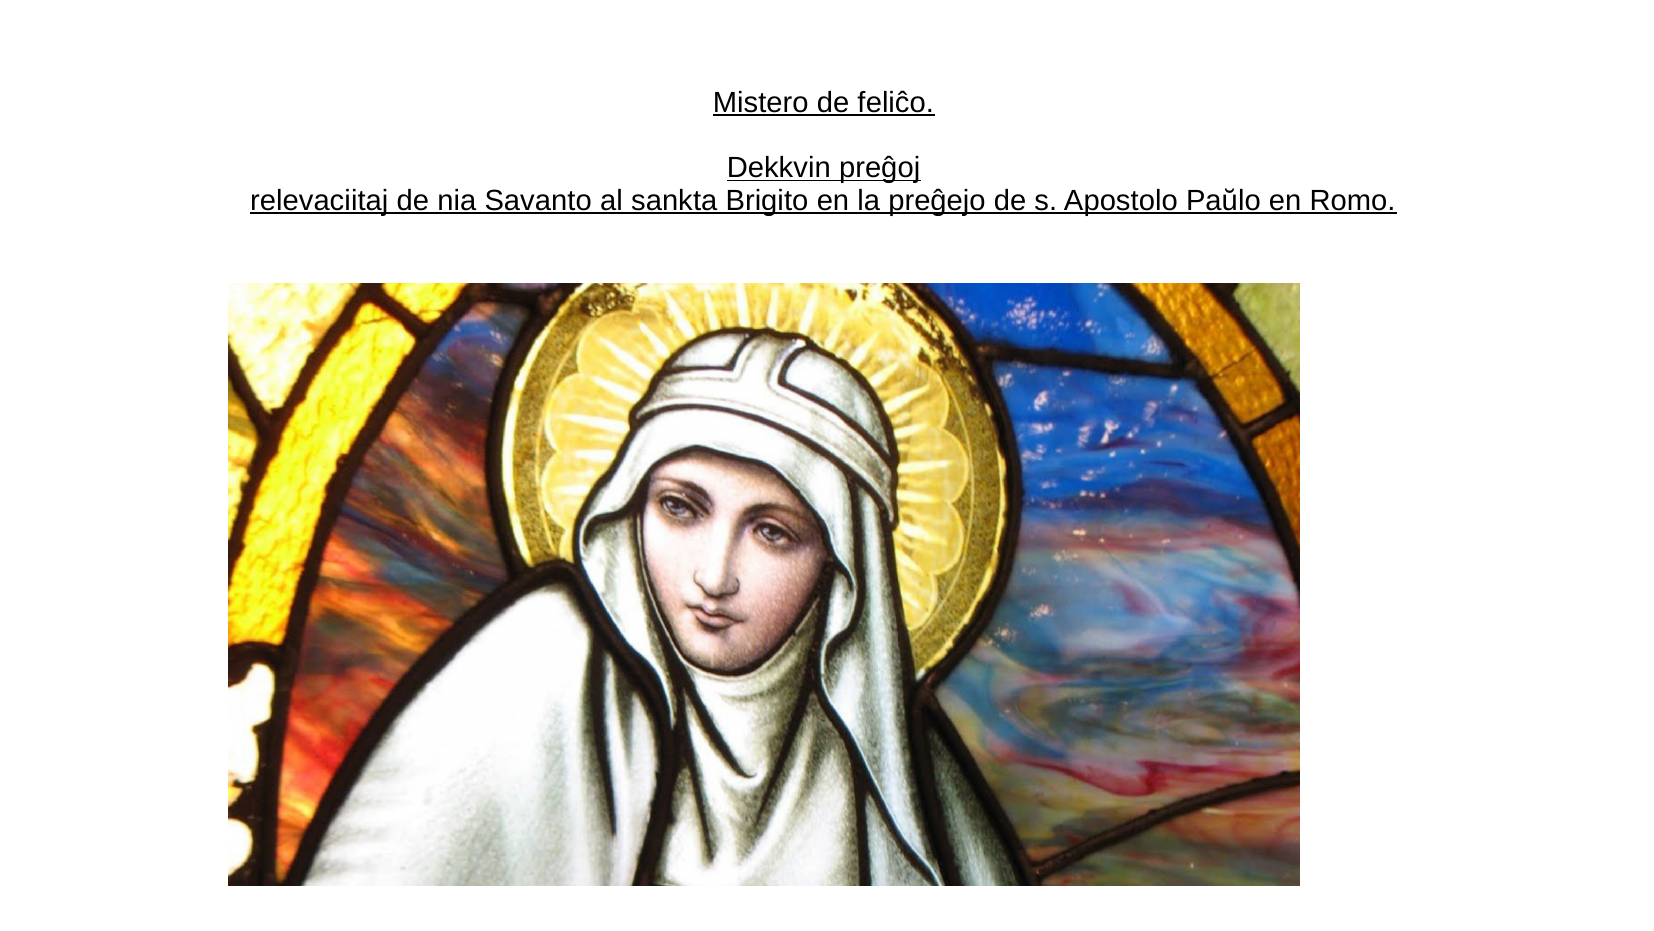

# Mistero de feliĉo. Dekkvin preĝoj relevaciitaj de nia Savanto al sankta Brigito en la preĝejo de s. Apostolo Paŭlo en Romo.